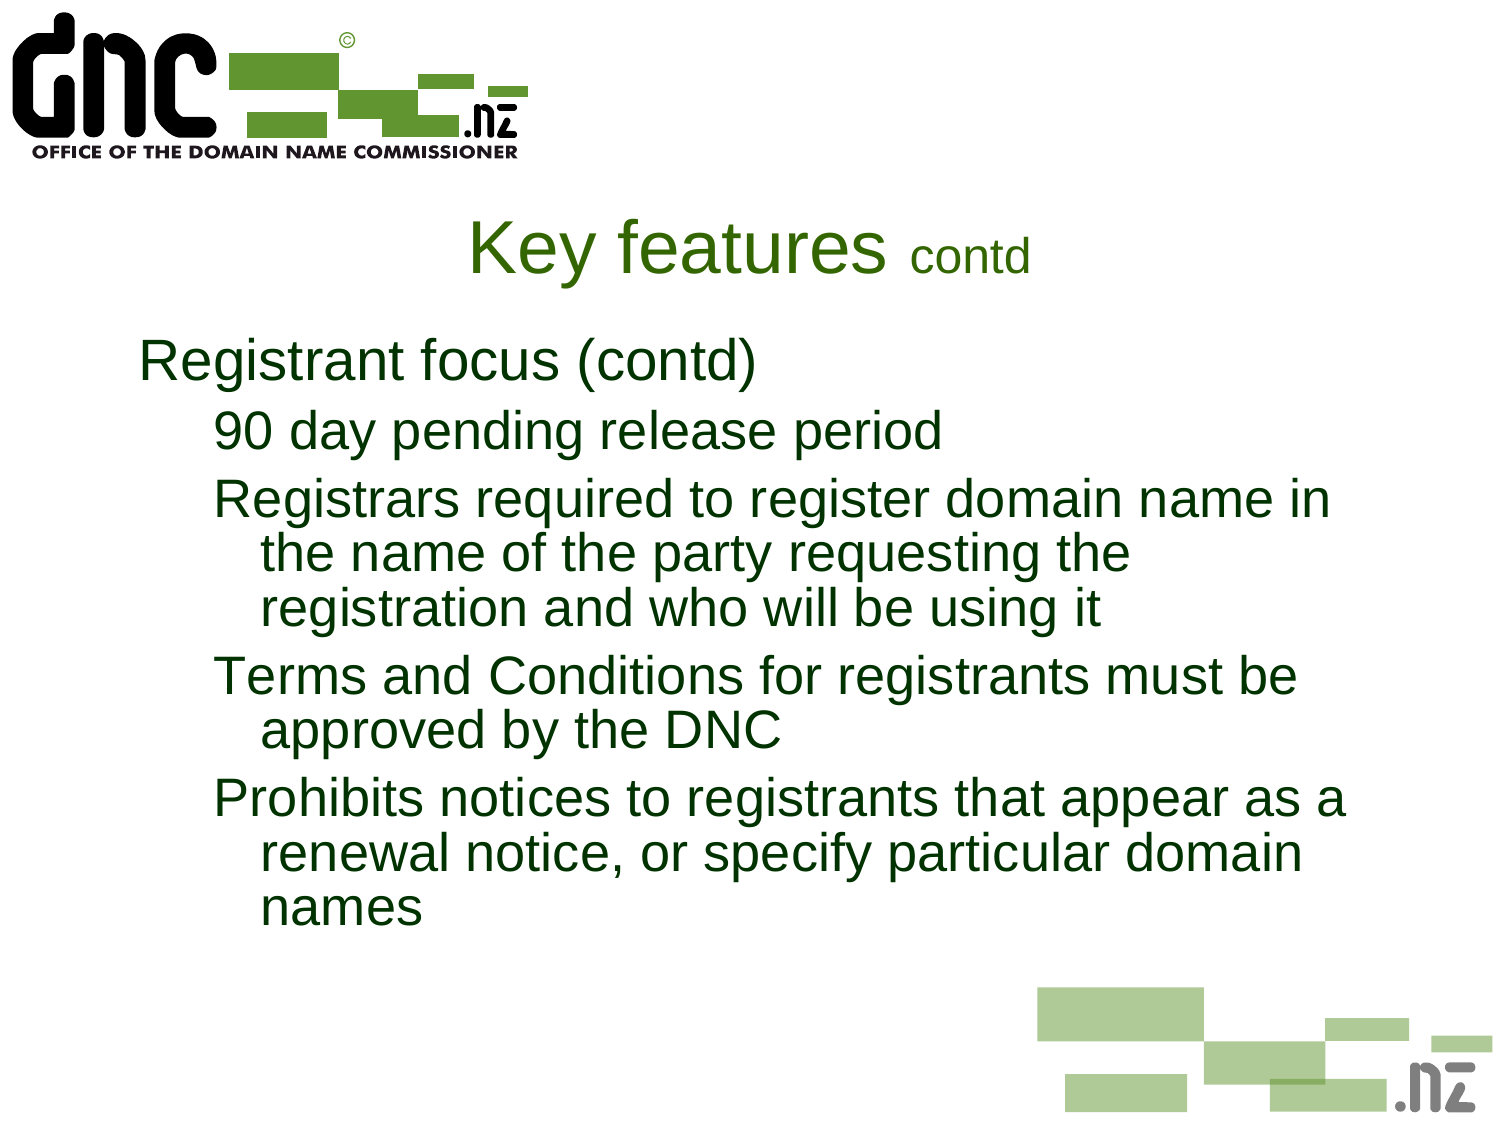

# Key features contd
Registrant focus (contd)
90 day pending release period
Registrars required to register domain name in the name of the party requesting the registration and who will be using it
Terms and Conditions for registrants must be approved by the DNC
Prohibits notices to registrants that appear as a renewal notice, or specify particular domain names